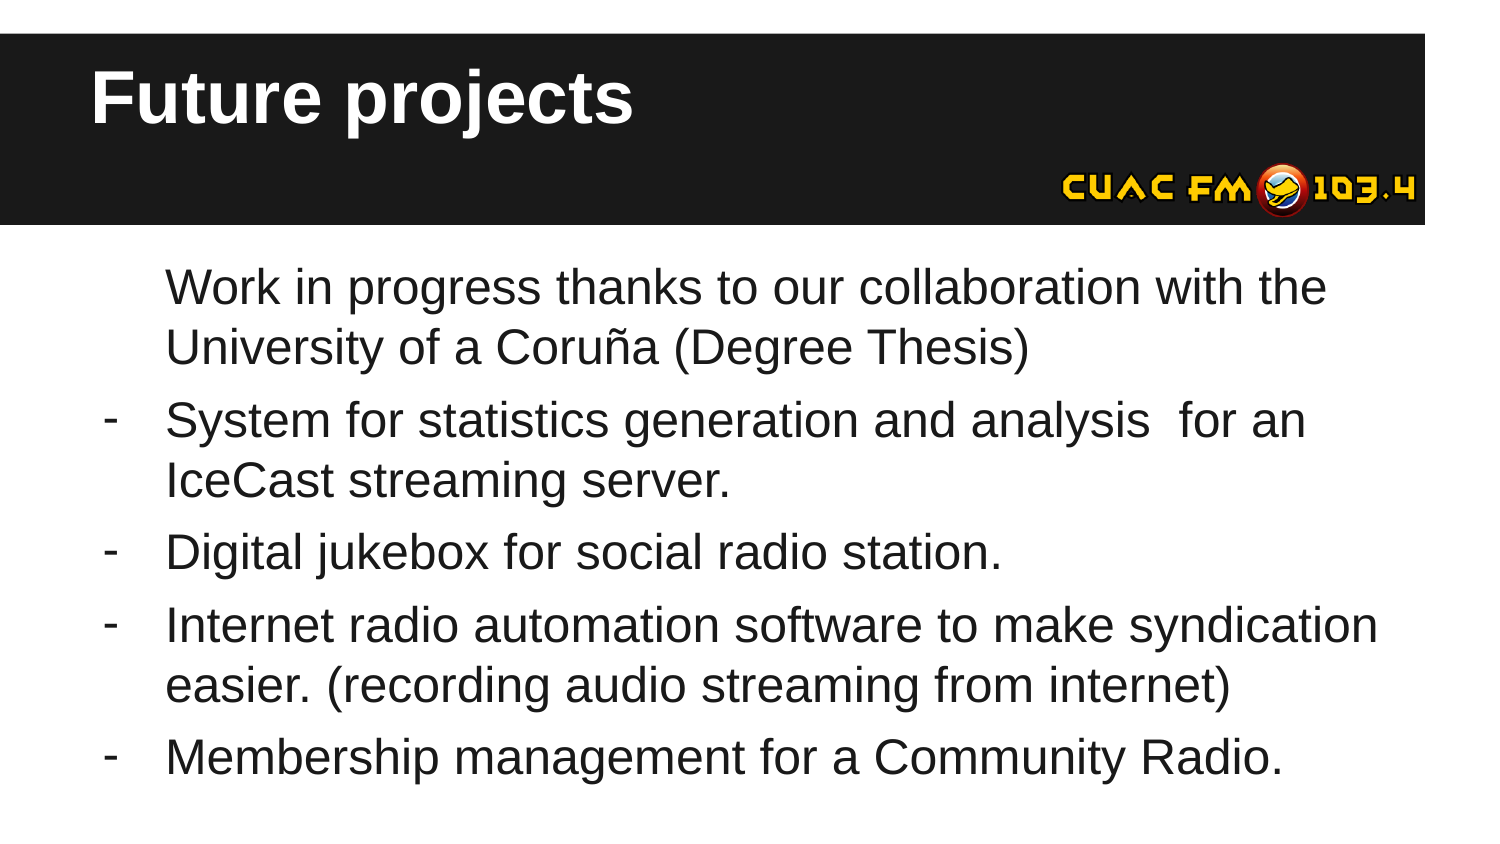

# Future projects
Work in progress thanks to our collaboration with the University of a Coruña (Degree Thesis)
System for statistics generation and analysis for an IceCast streaming server.
Digital jukebox for social radio station.
Internet radio automation software to make syndication easier. (recording audio streaming from internet)
Membership management for a Community Radio.